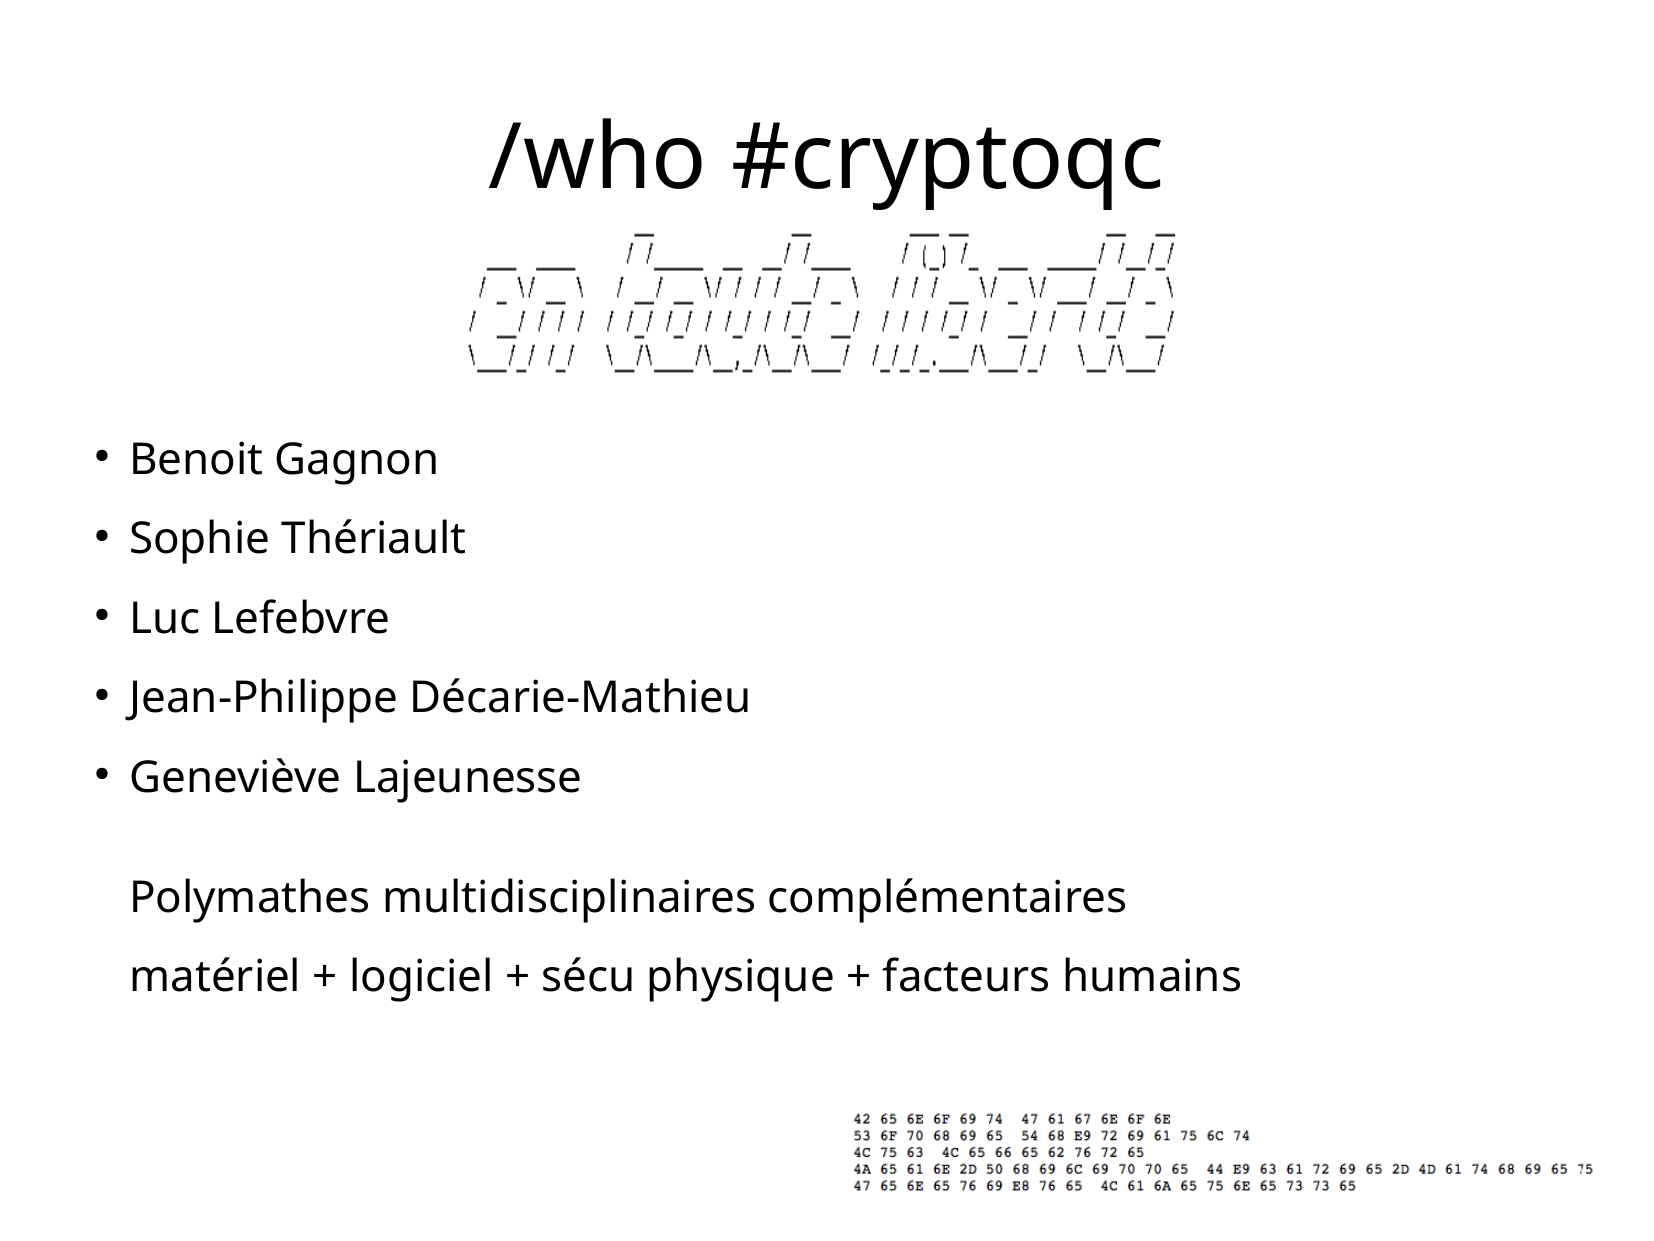

# /who #cryptoqc
Benoit Gagnon
Sophie Thériault
Luc Lefebvre
Jean-Philippe Décarie-Mathieu
Geneviève Lajeunesse
Polymathes multidisciplinaires complémentaires
matériel + logiciel + sécu physique + facteurs humains